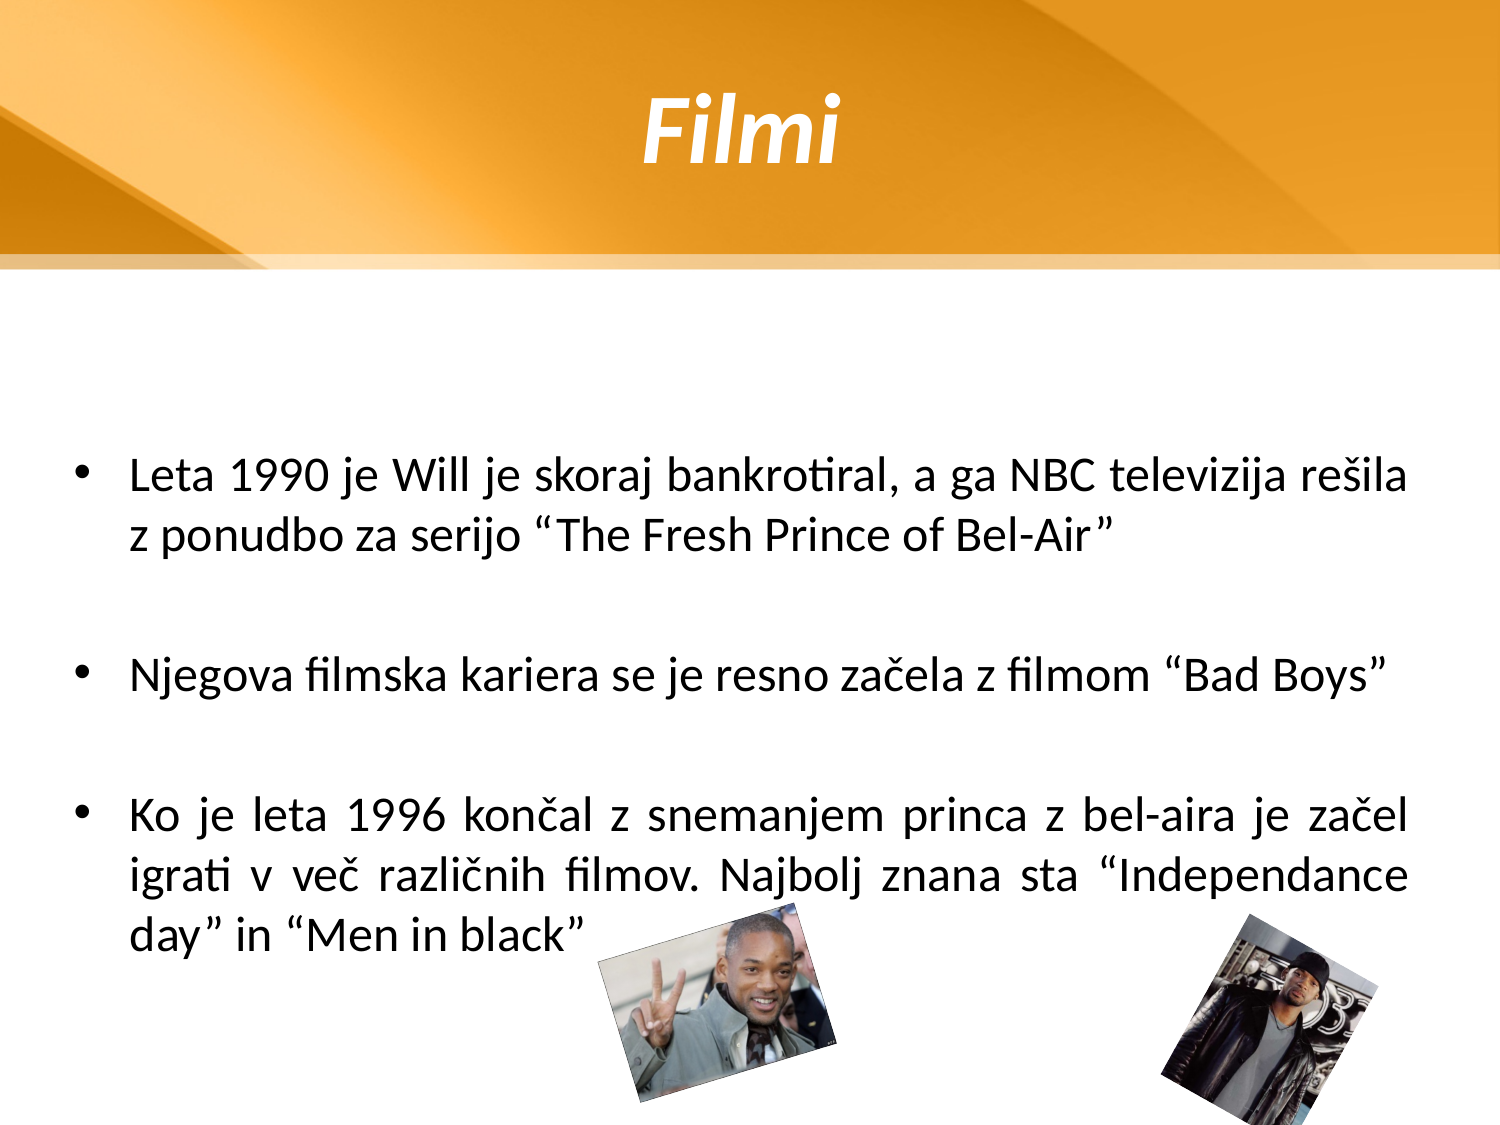

# Filmi
Leta 1990 je Will je skoraj bankrotiral, a ga NBC televizija rešila z ponudbo za serijo “The Fresh Prince of Bel-Air”
Njegova filmska kariera se je resno začela z filmom “Bad Boys”
Ko je leta 1996 končal z snemanjem princa z bel-aira je začel igrati v več različnih filmov. Najbolj znana sta “Independance day” in “Men in black”